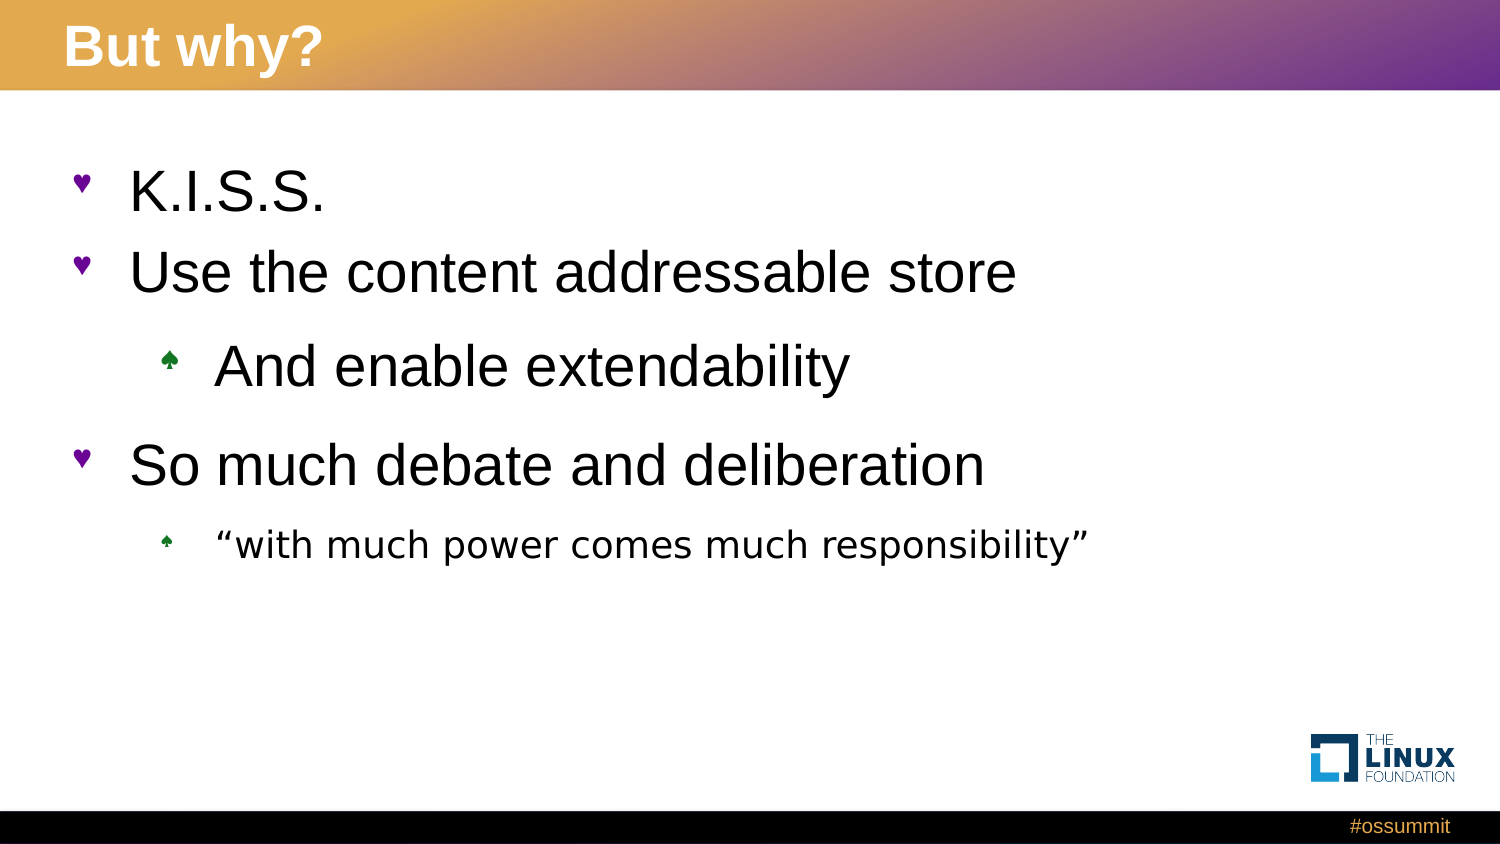

# But why?
K.I.S.S.
Use the content addressable store
And enable extendability
So much debate and deliberation
“with much power comes much responsibility”